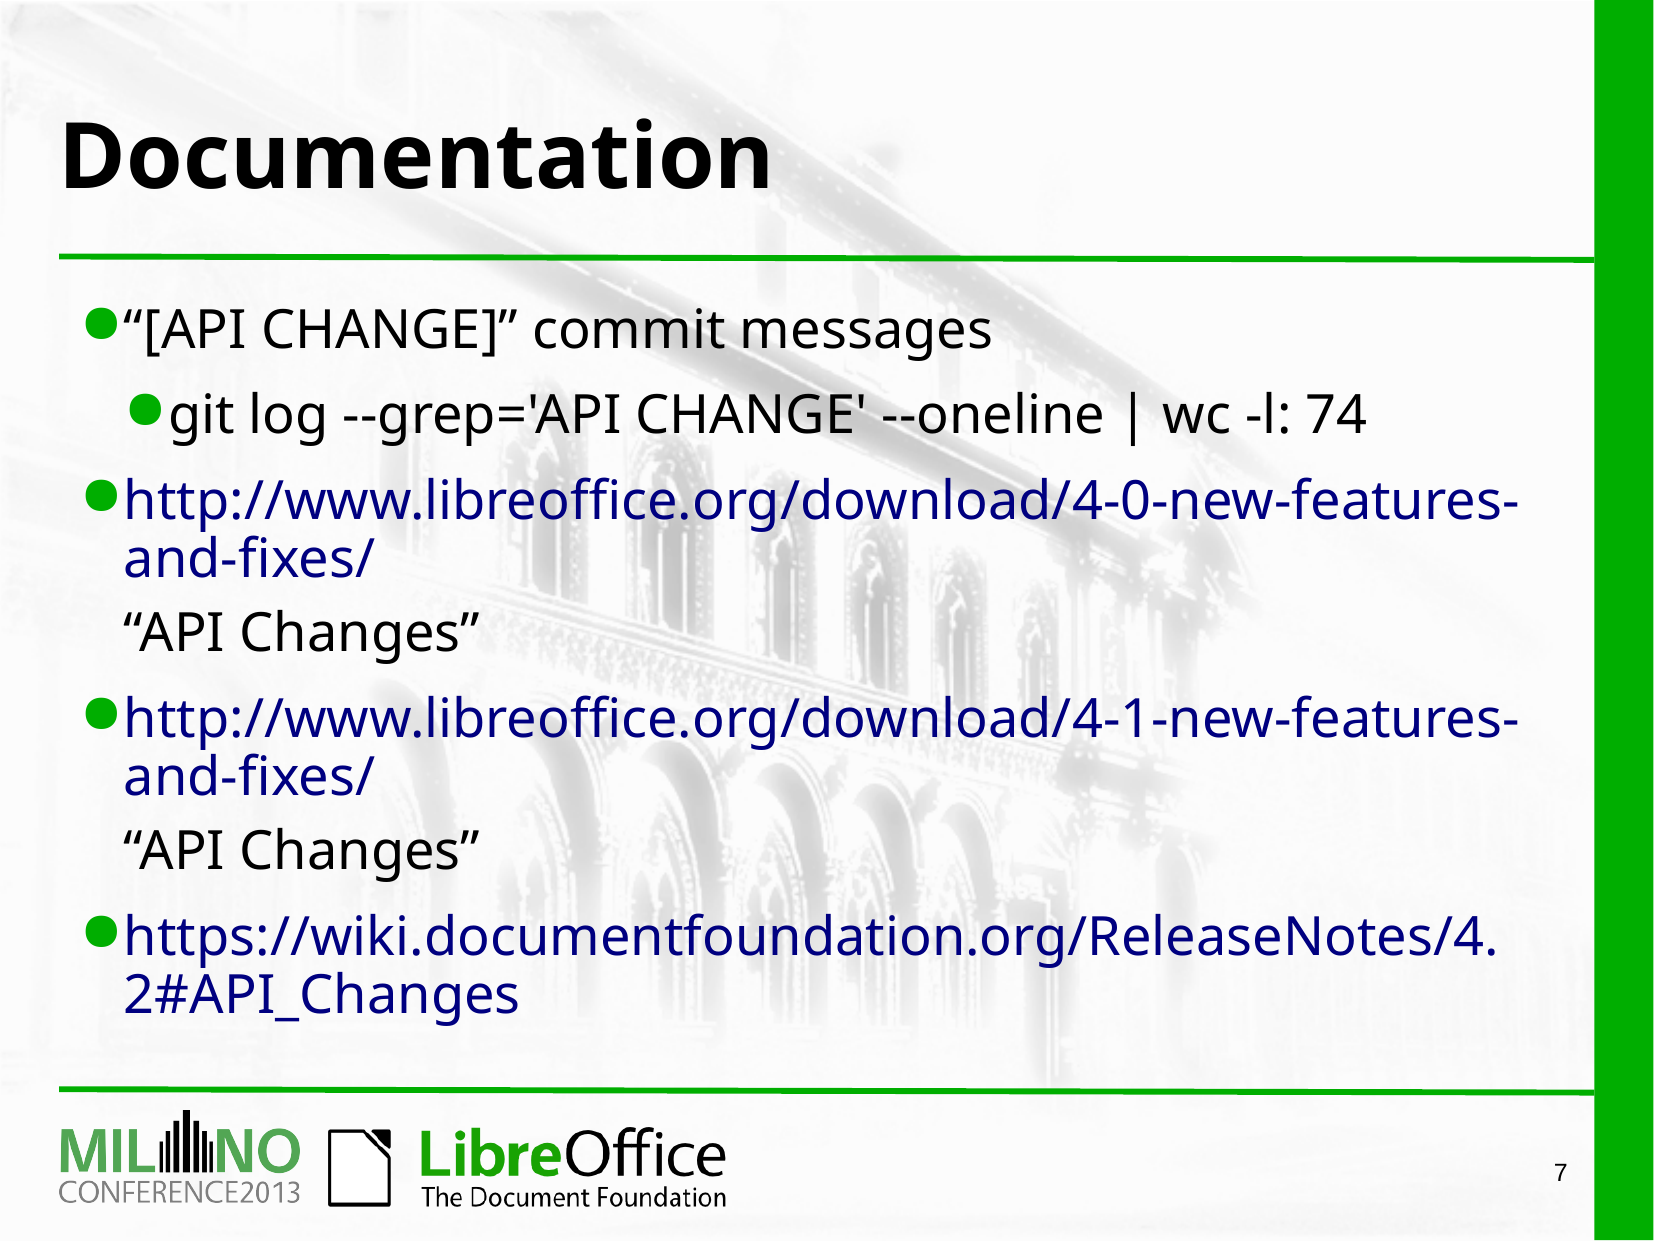

# Documentation
“[API CHANGE]” commit messages
git log --grep='API CHANGE' --oneline | wc -l: 74
http://www.libreoffice.org/download/4-0-new-features-and-fixes/“API Changes”
http://www.libreoffice.org/download/4-1-new-features-and-fixes/“API Changes”
https://wiki.documentfoundation.org/ReleaseNotes/4.2#API_Changes